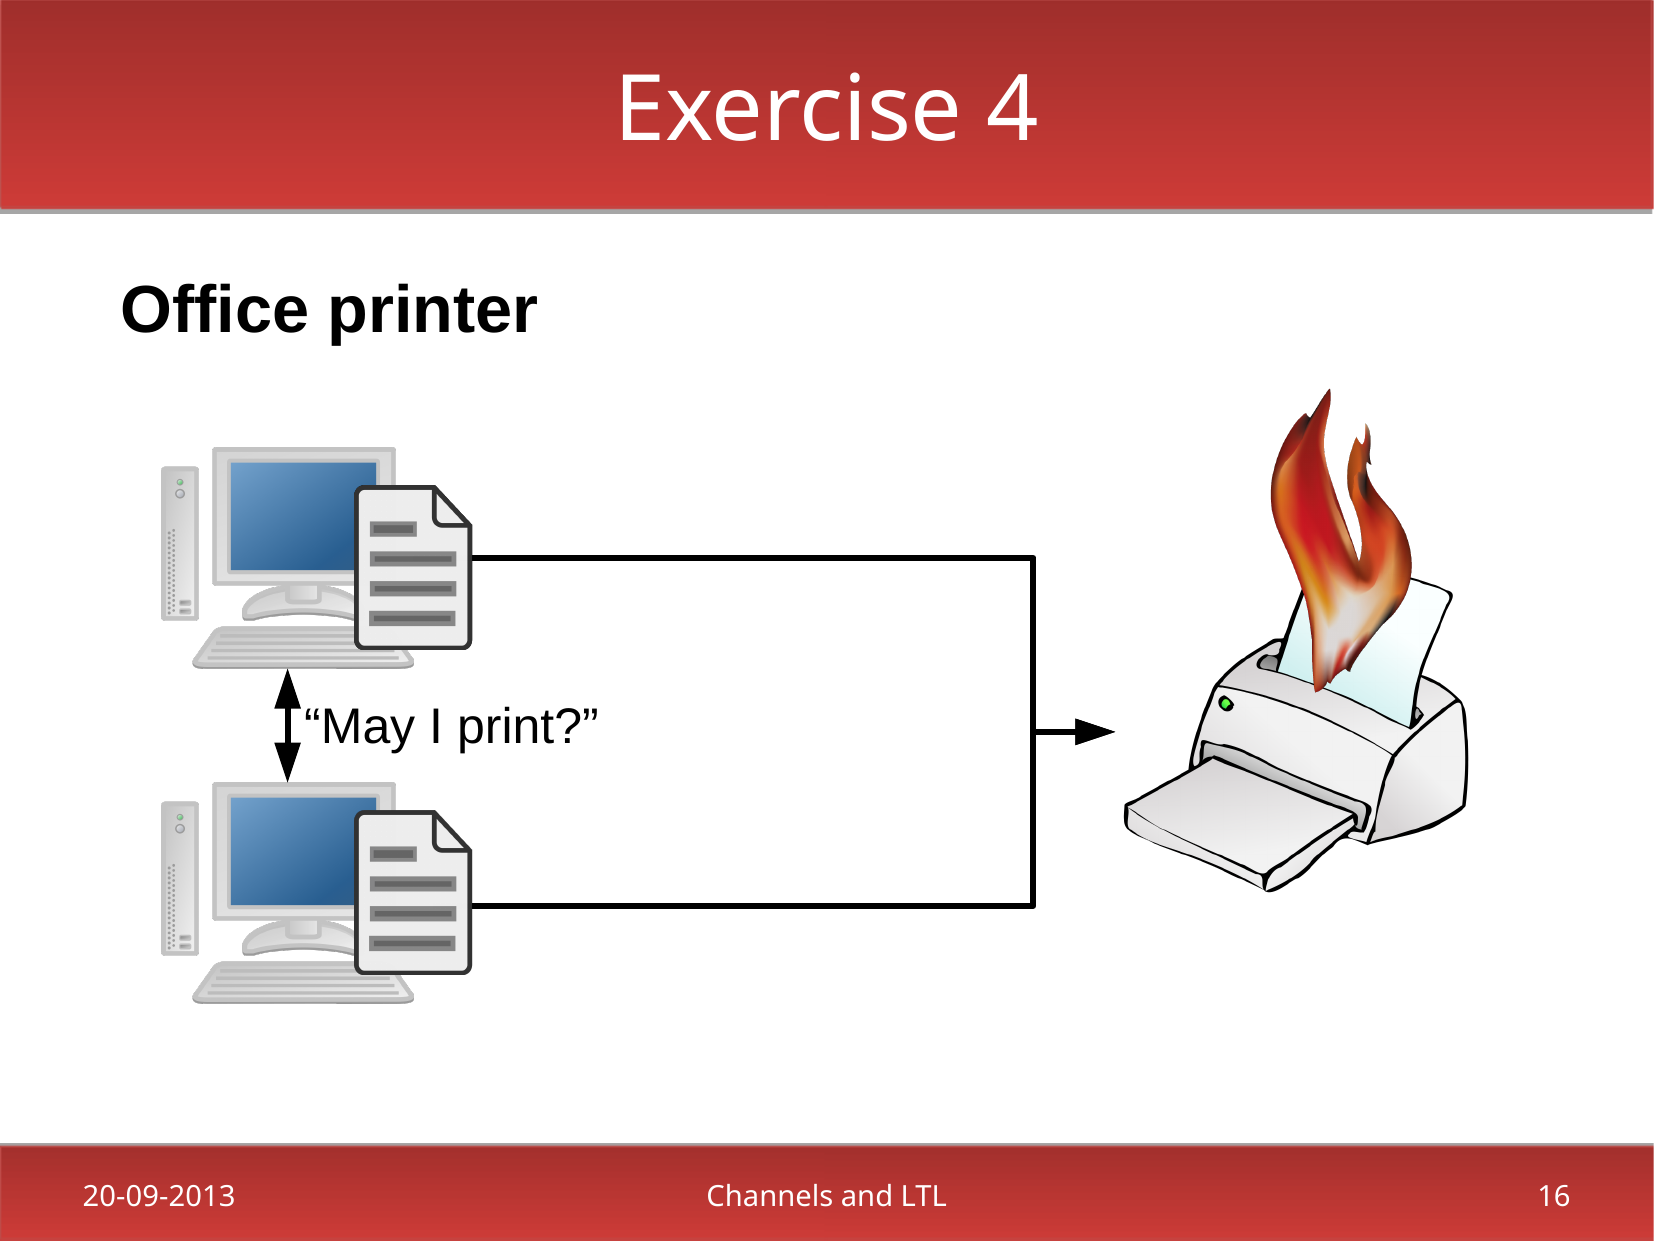

# Exercise 4
Office printer
“May I print?”
20-09-2013
Channels and LTL
16